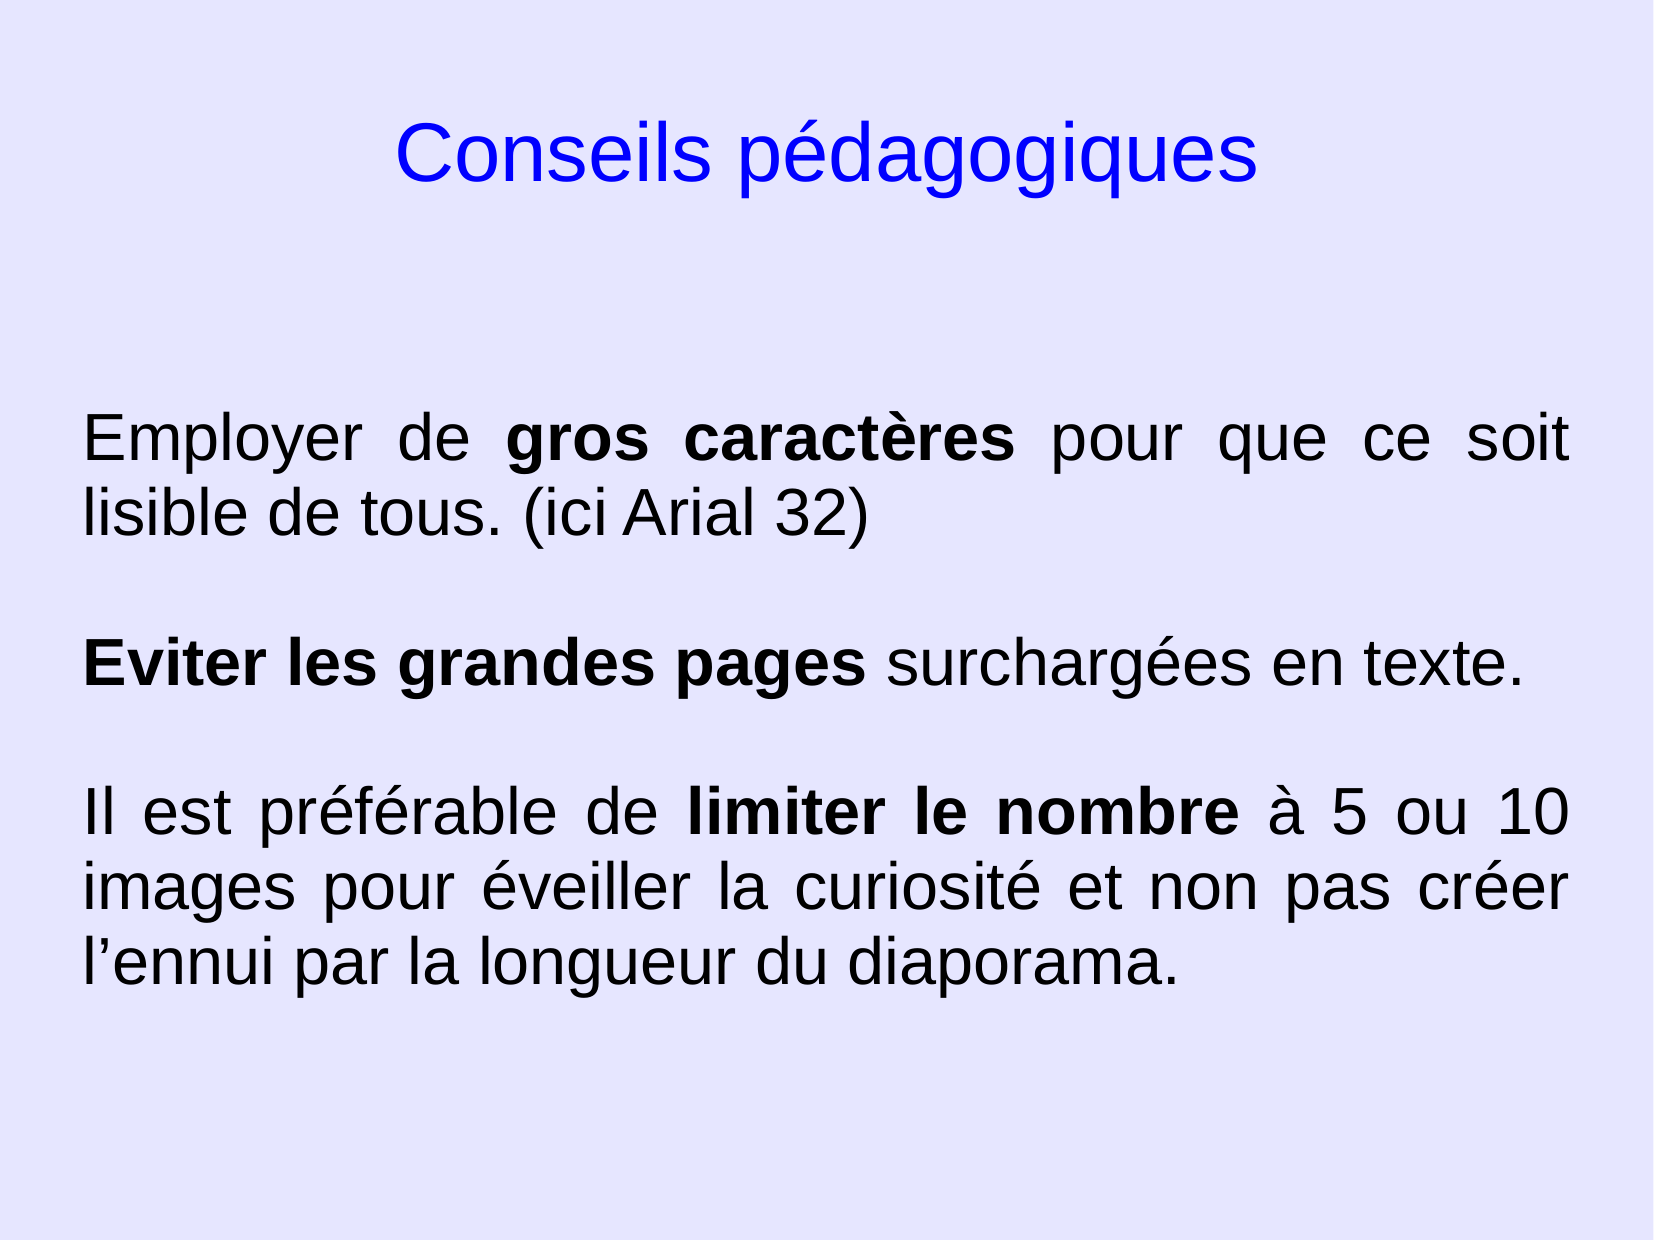

# Conseils pédagogiques
Employer de gros caractères pour que ce soit lisible de tous. (ici Arial 32)
Eviter les grandes pages surchargées en texte.
Il est préférable de limiter le nombre à 5 ou 10 images pour éveiller la curiosité et non pas créer l’ennui par la longueur du diaporama.